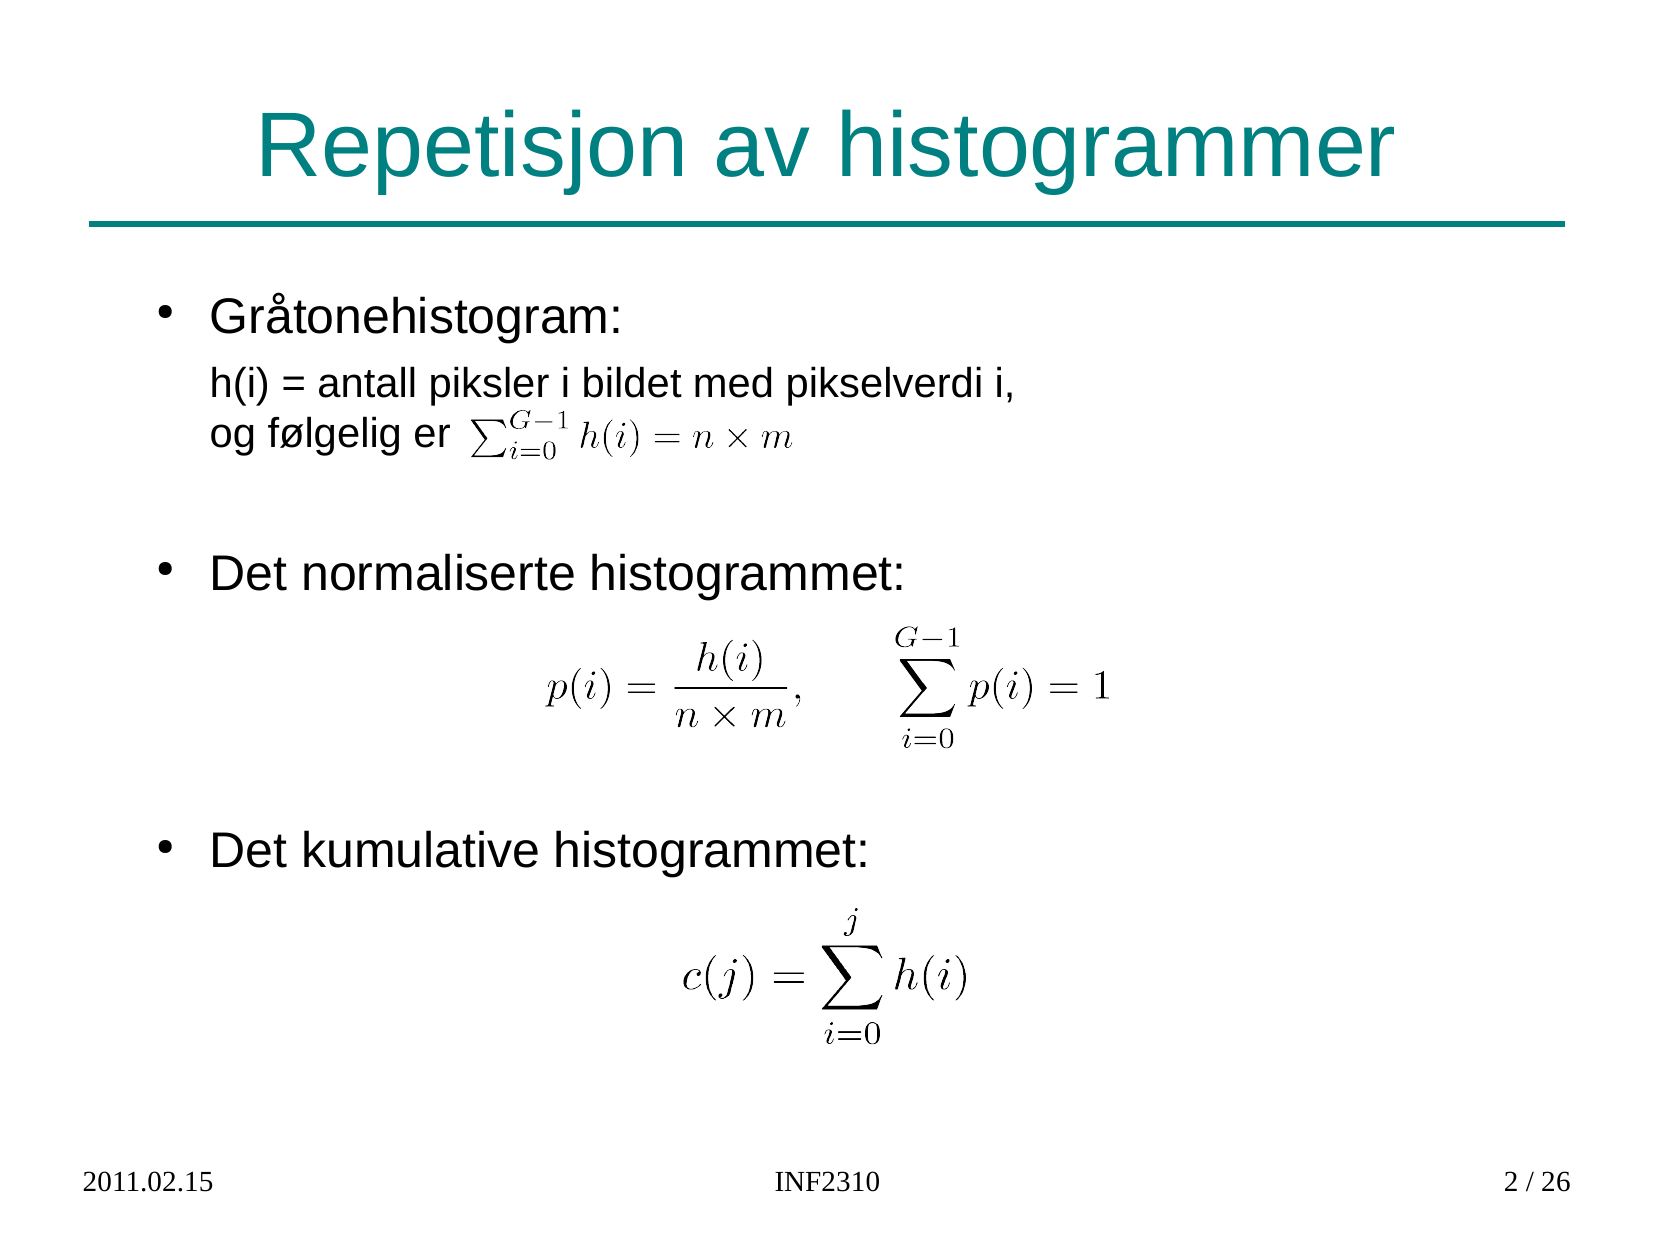

# Repetisjon av histogrammer
Gråtonehistogram:
h(i) = antall piksler i bildet med pikselverdi i,
og følgelig er
Det normaliserte histogrammet:
Det kumulative histogrammet:
2011.02.15
INF2310
2